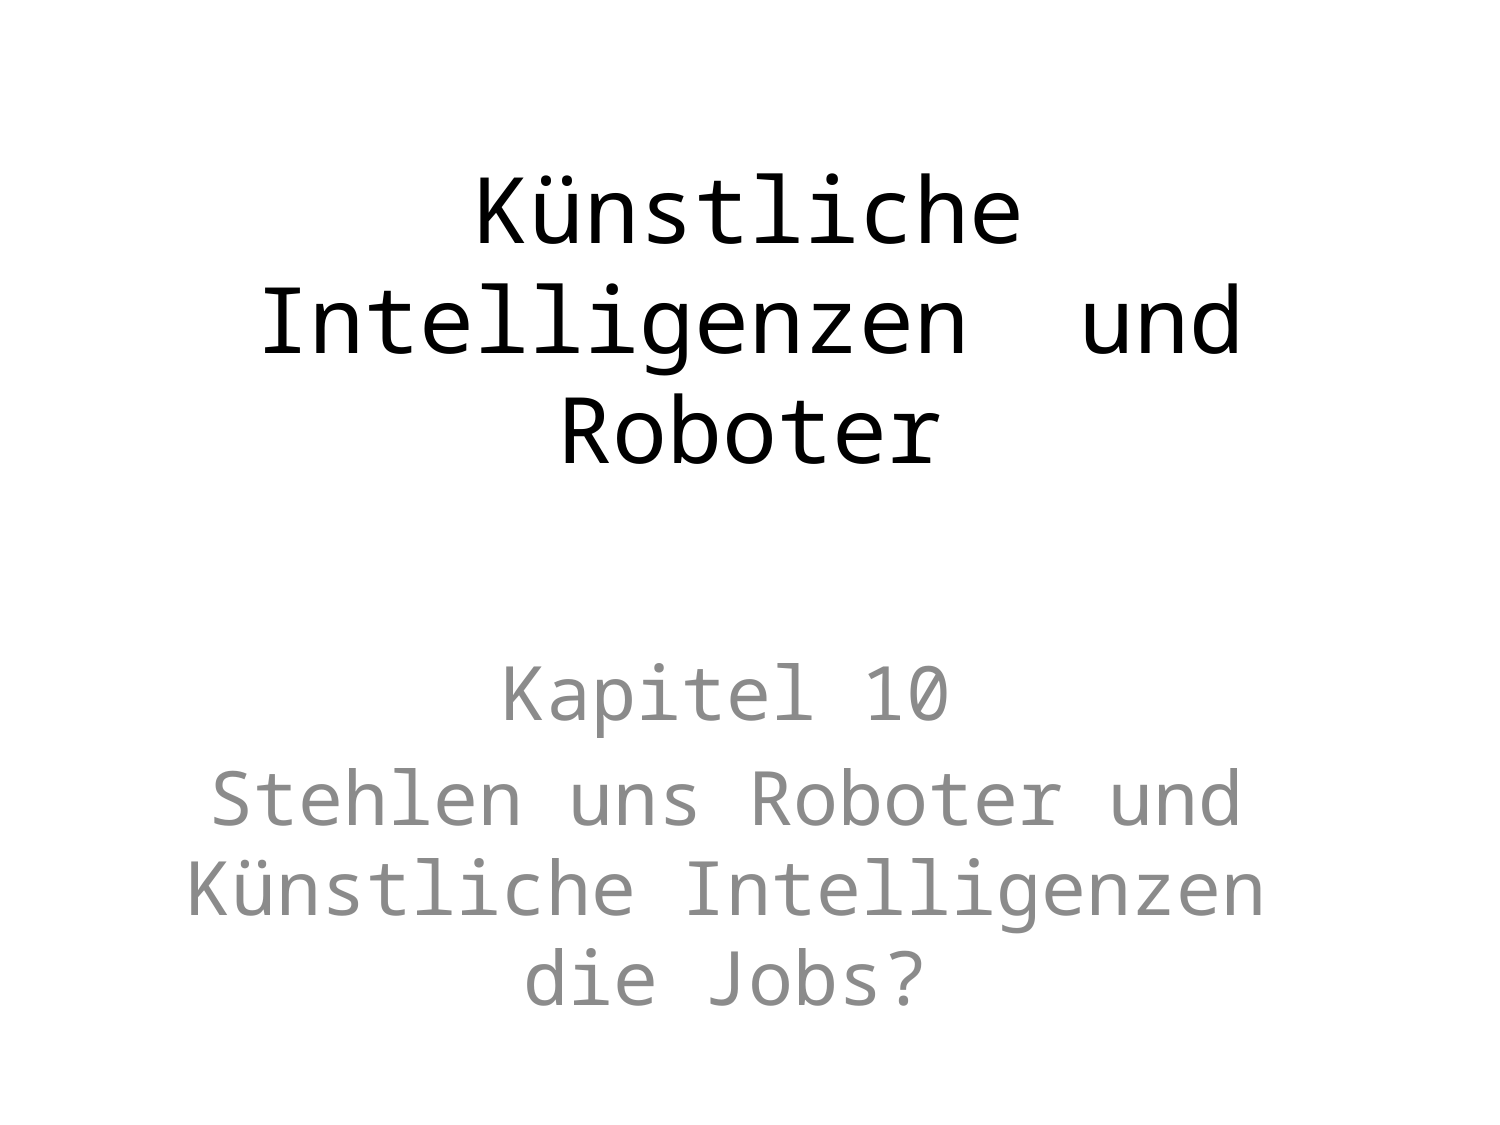

# Künstliche Intelligenzen und Roboter
Kapitel 10
Stehlen uns Roboter und Künstliche Intelligenzen die Jobs?